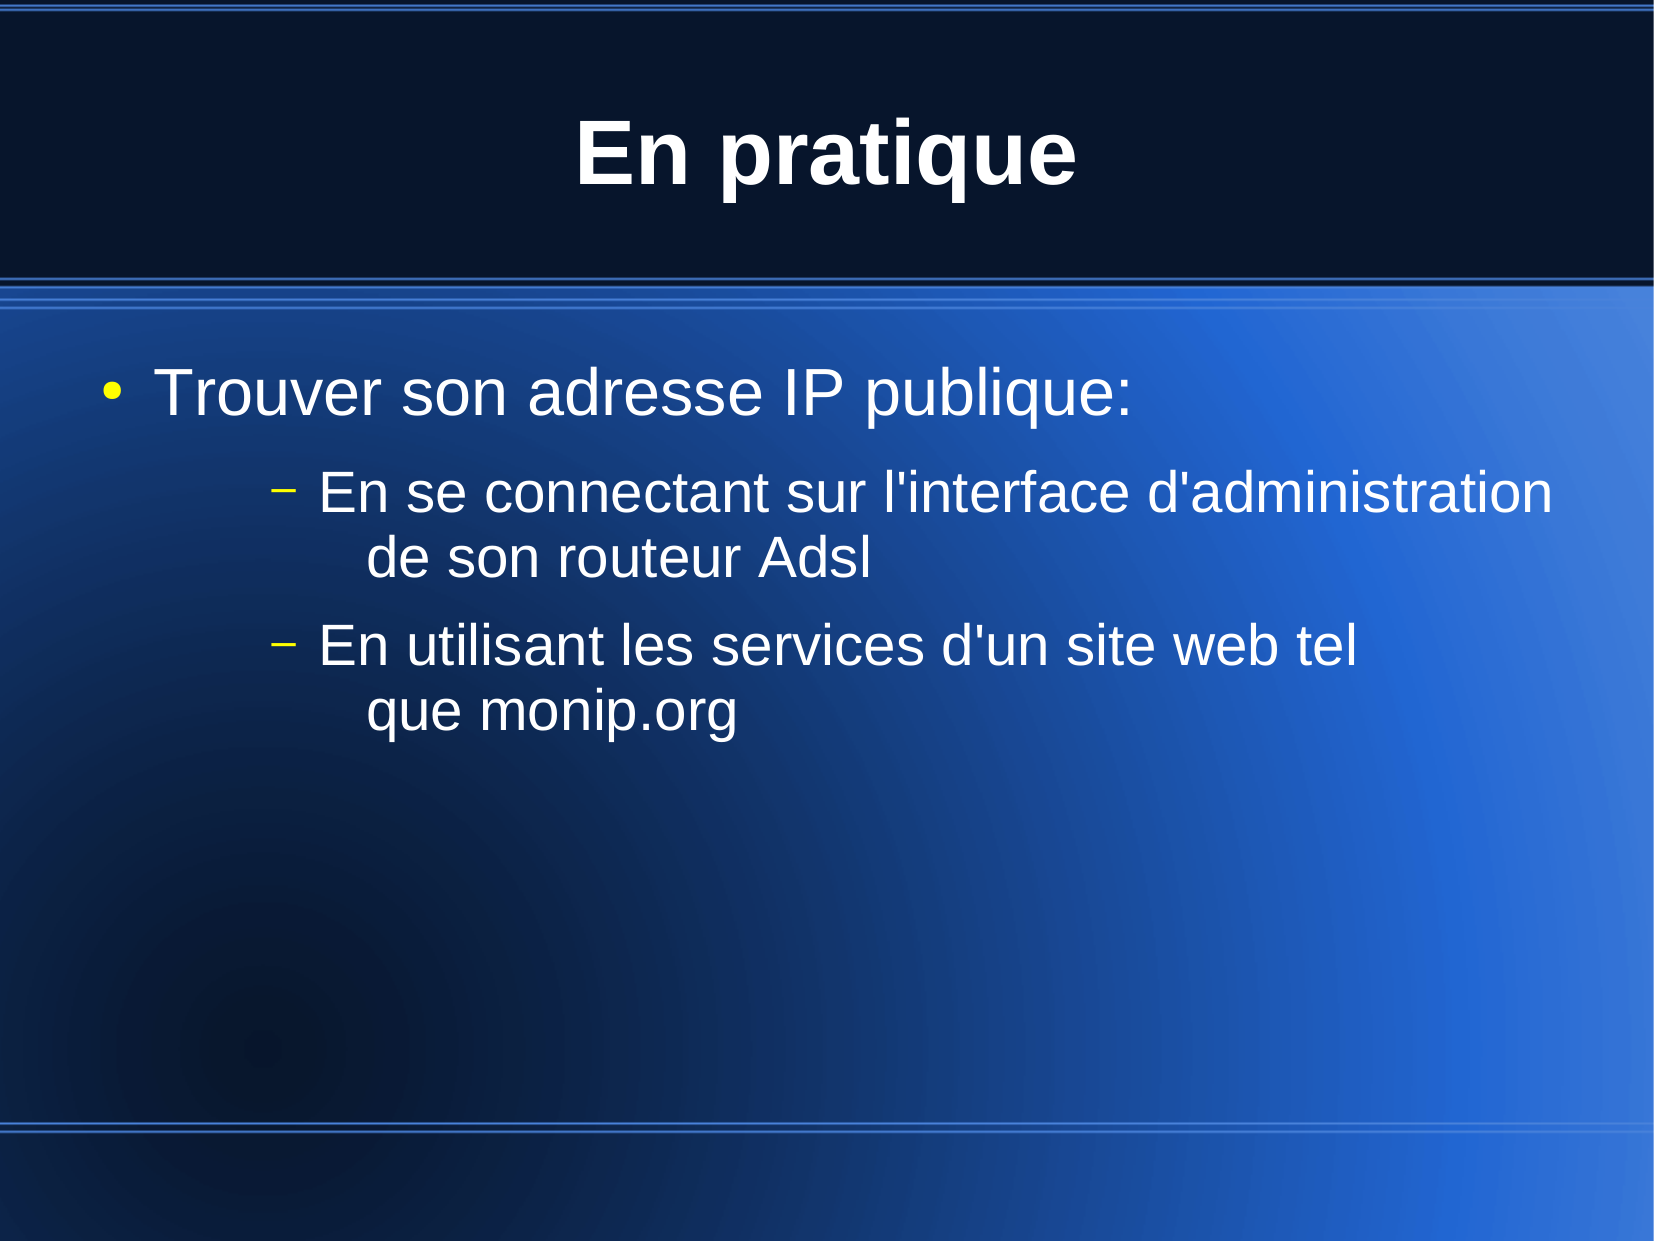

# En pratique
Trouver son adresse IP publique:
En se connectant sur l'interface d'administration de son routeur Adsl
En utilisant les services d'un site web tel que monip.org